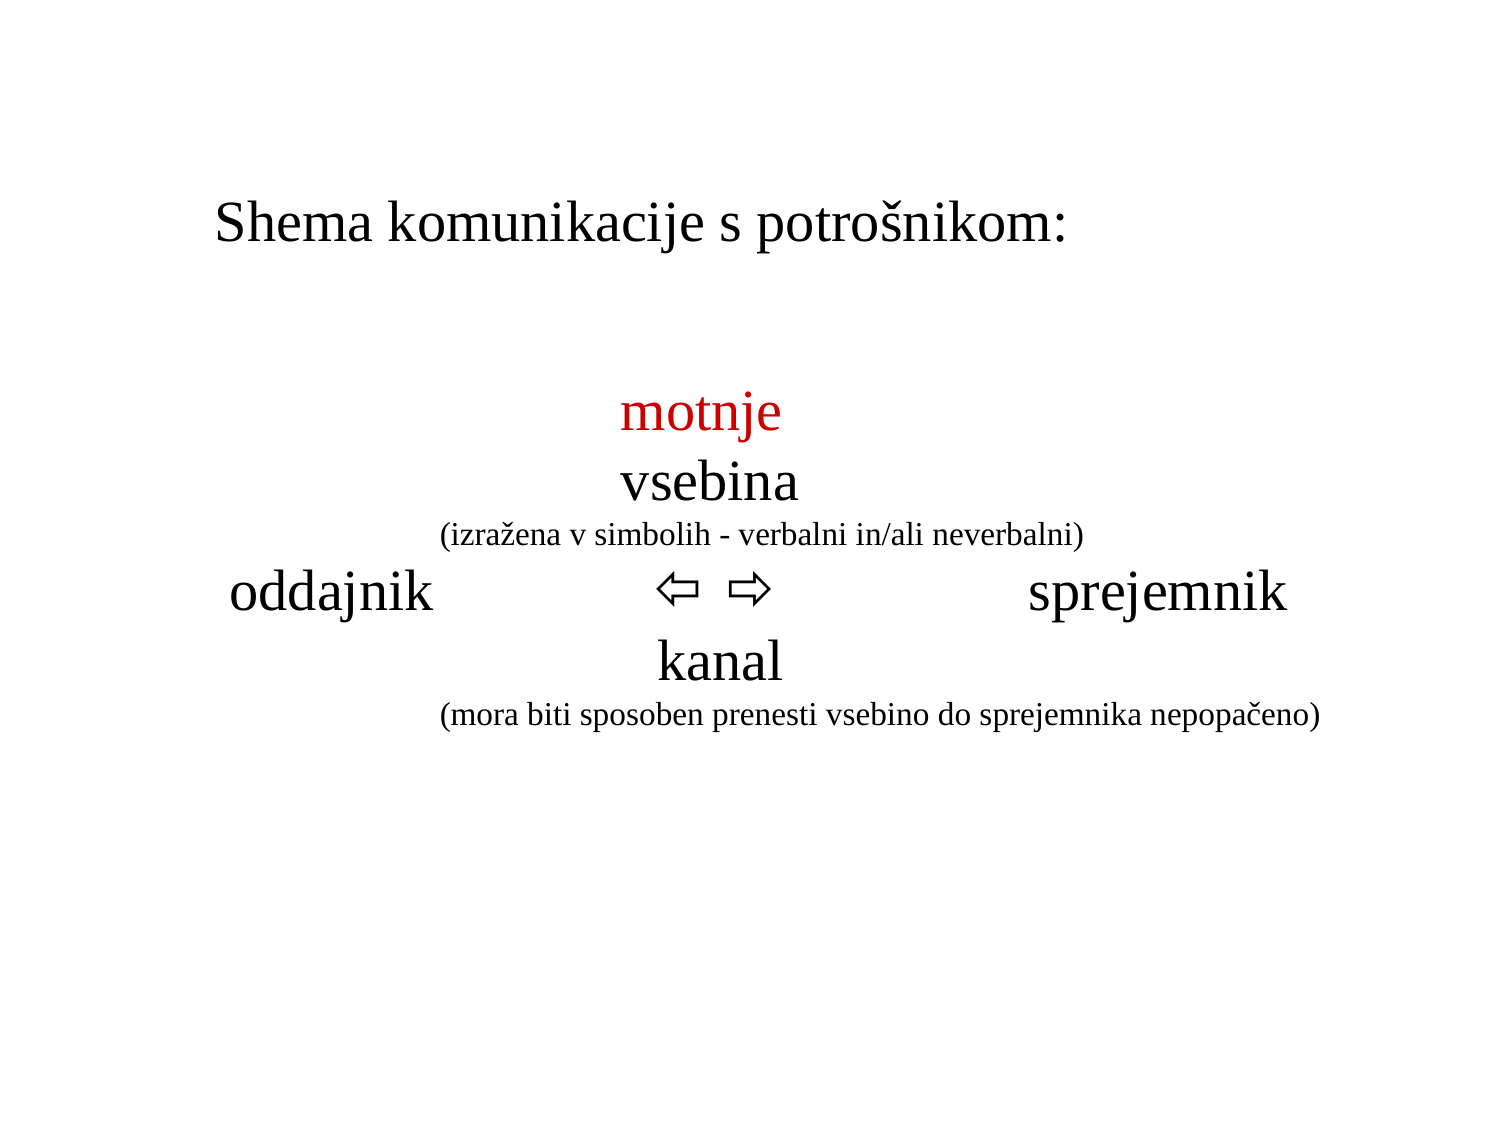

Shema komunikacije s potrošnikom:
 motnje
 vsebina
(izražena v simbolih - verbalni in/ali neverbalni)
 oddajnik   sprejemnik
 kanal
(mora biti sposoben prenesti vsebino do sprejemnika nepopačeno)